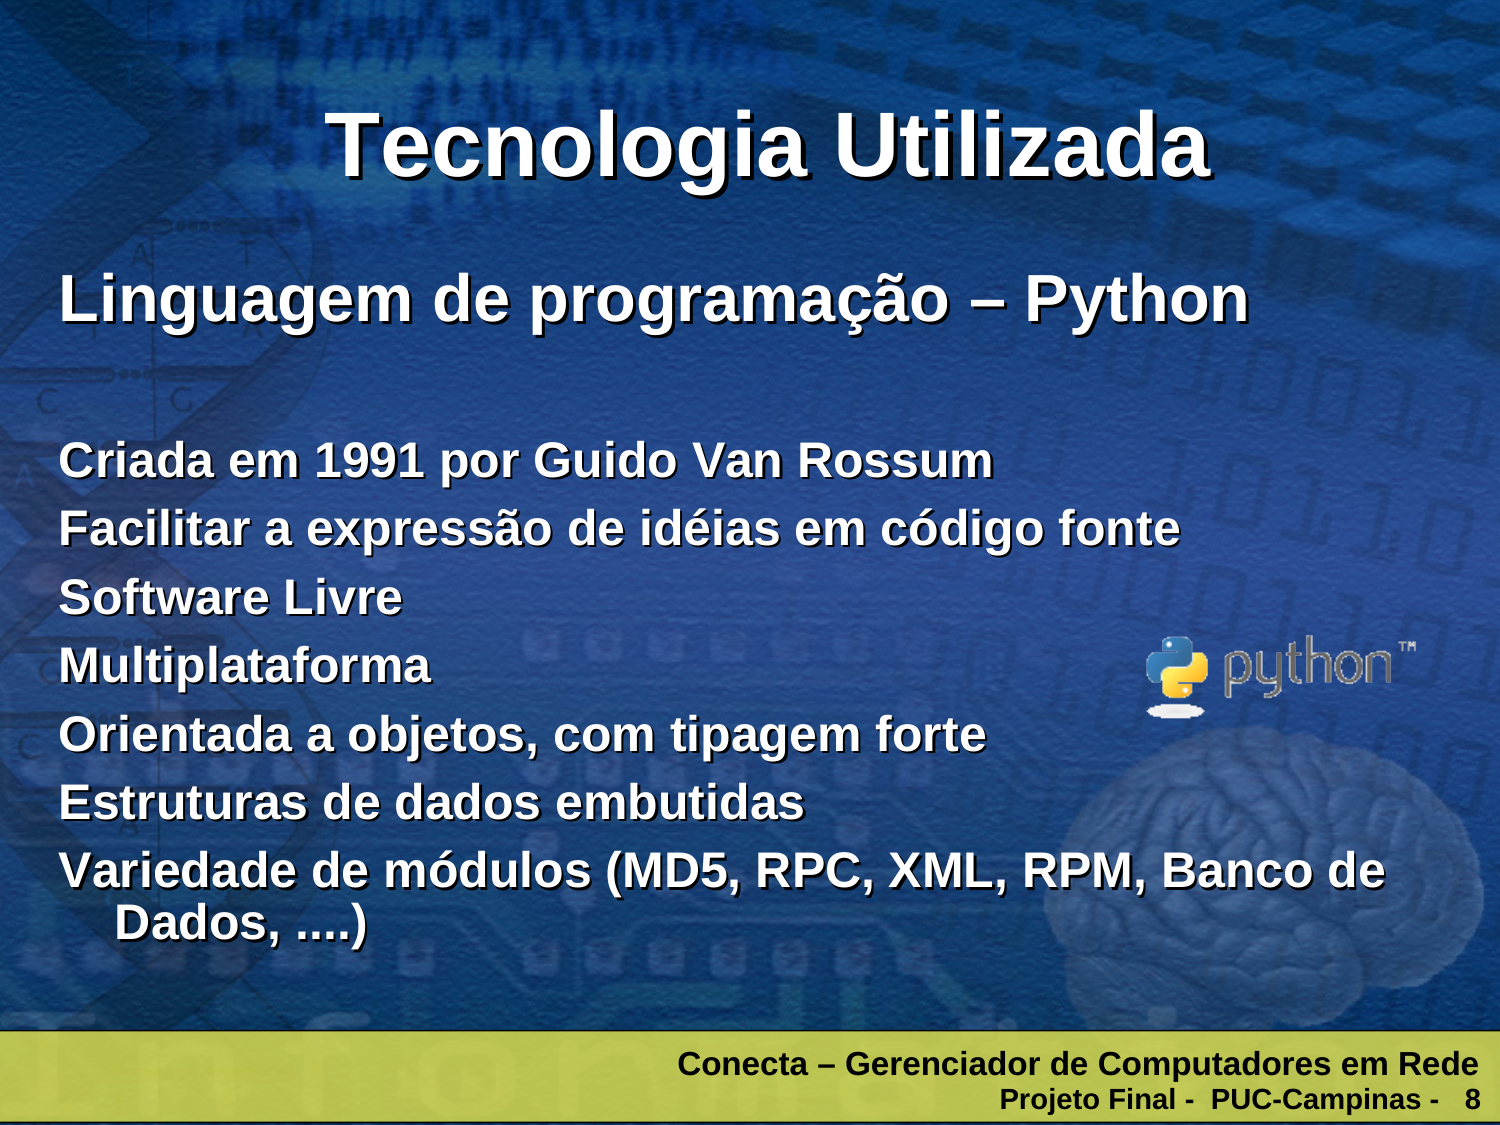

# Tecnologia Utilizada
Linguagem de programação – Python
Criada em 1991 por Guido Van Rossum
Facilitar a expressão de idéias em código fonte
Software Livre
Multiplataforma
Orientada a objetos, com tipagem forte
Estruturas de dados embutidas
Variedade de módulos (MD5, RPC, XML, RPM, Banco de Dados, ....)